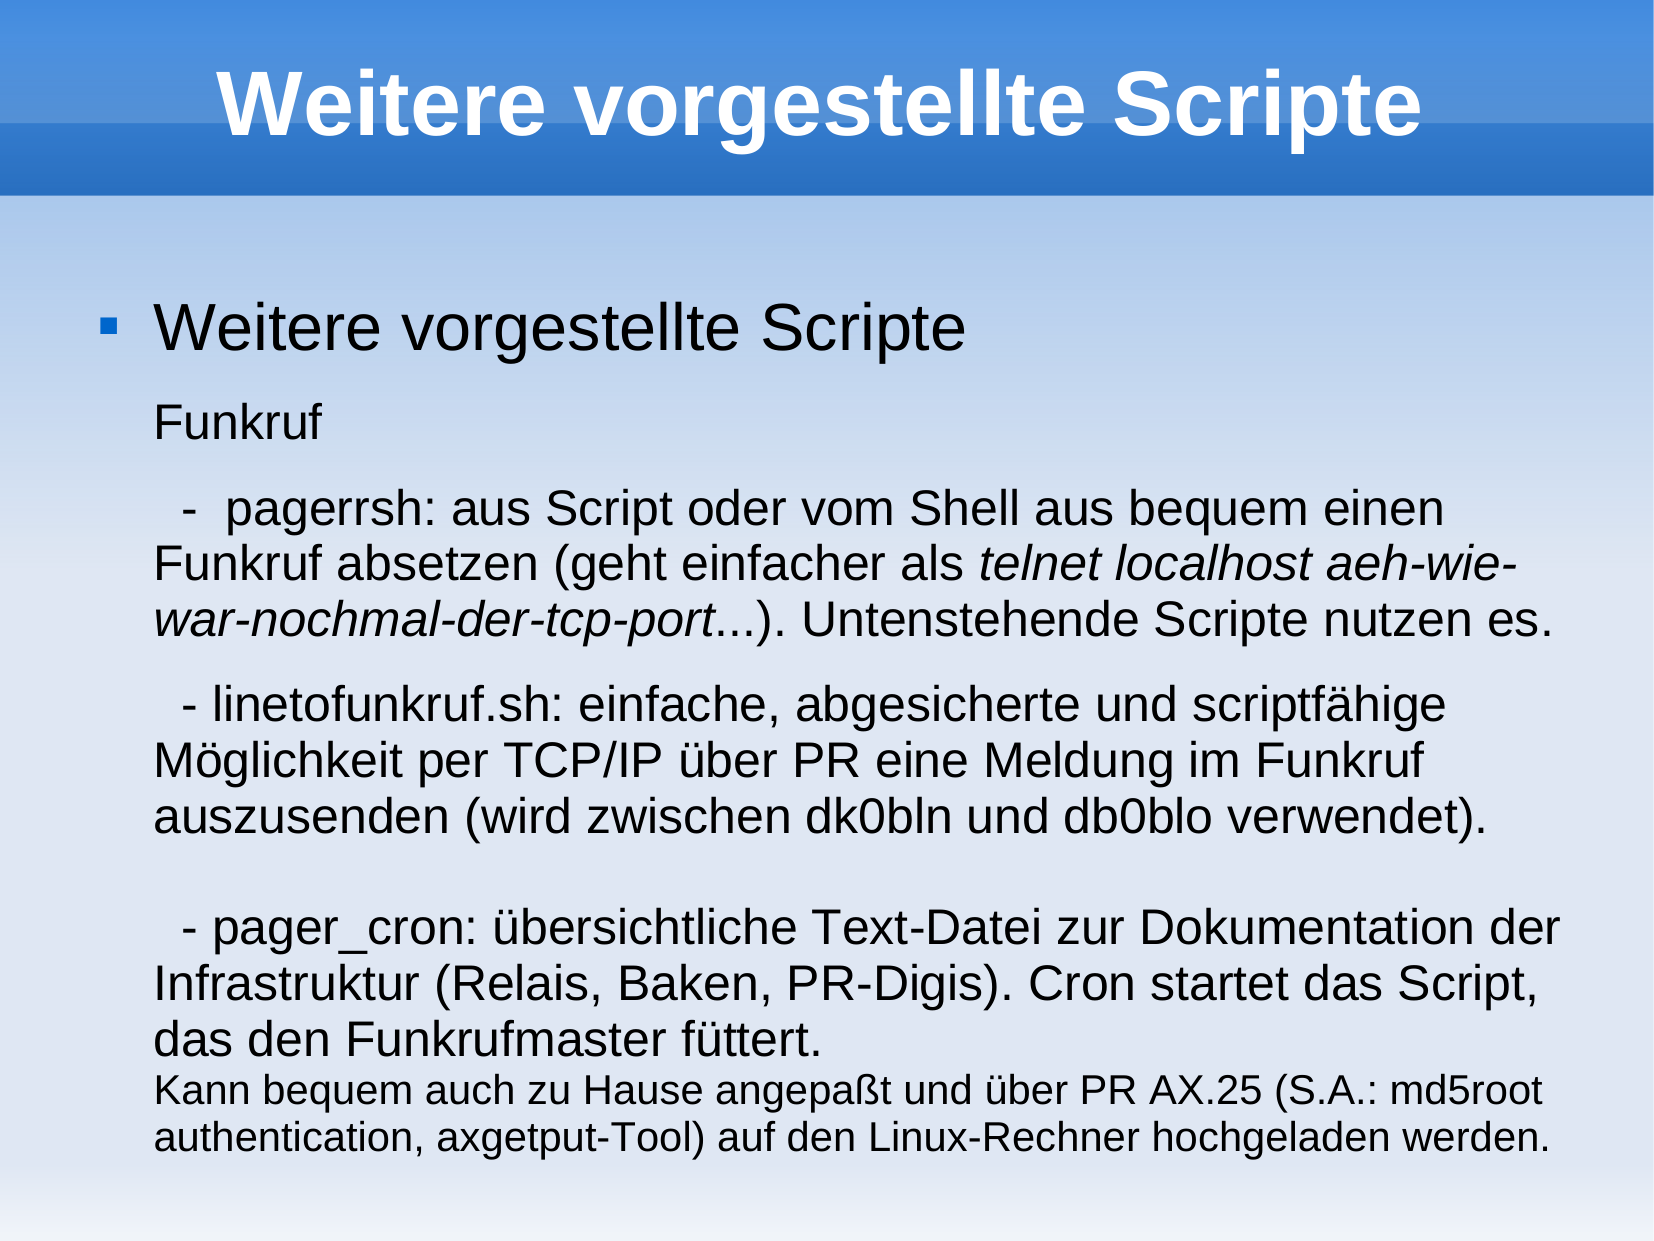

# Weitere vorgestellte Scripte
Weitere vorgestellte Scripte
Funkruf
 - pagerrsh: aus Script oder vom Shell aus bequem einen Funkruf absetzen (geht einfacher als telnet localhost aeh-wie-war-nochmal-der-tcp-port...). Untenstehende Scripte nutzen es.
 - linetofunkruf.sh: einfache, abgesicherte und scriptfähige Möglichkeit per TCP/IP über PR eine Meldung im Funkruf auszusenden (wird zwischen dk0bln und db0blo verwendet).
 - pager_cron: übersichtliche Text-Datei zur Dokumentation der Infrastruktur (Relais, Baken, PR-Digis). Cron startet das Script, das den Funkrufmaster füttert.
Kann bequem auch zu Hause angepaßt und über PR AX.25 (S.A.: md5root authentication, axgetput-Tool) auf den Linux-Rechner hochgeladen werden.